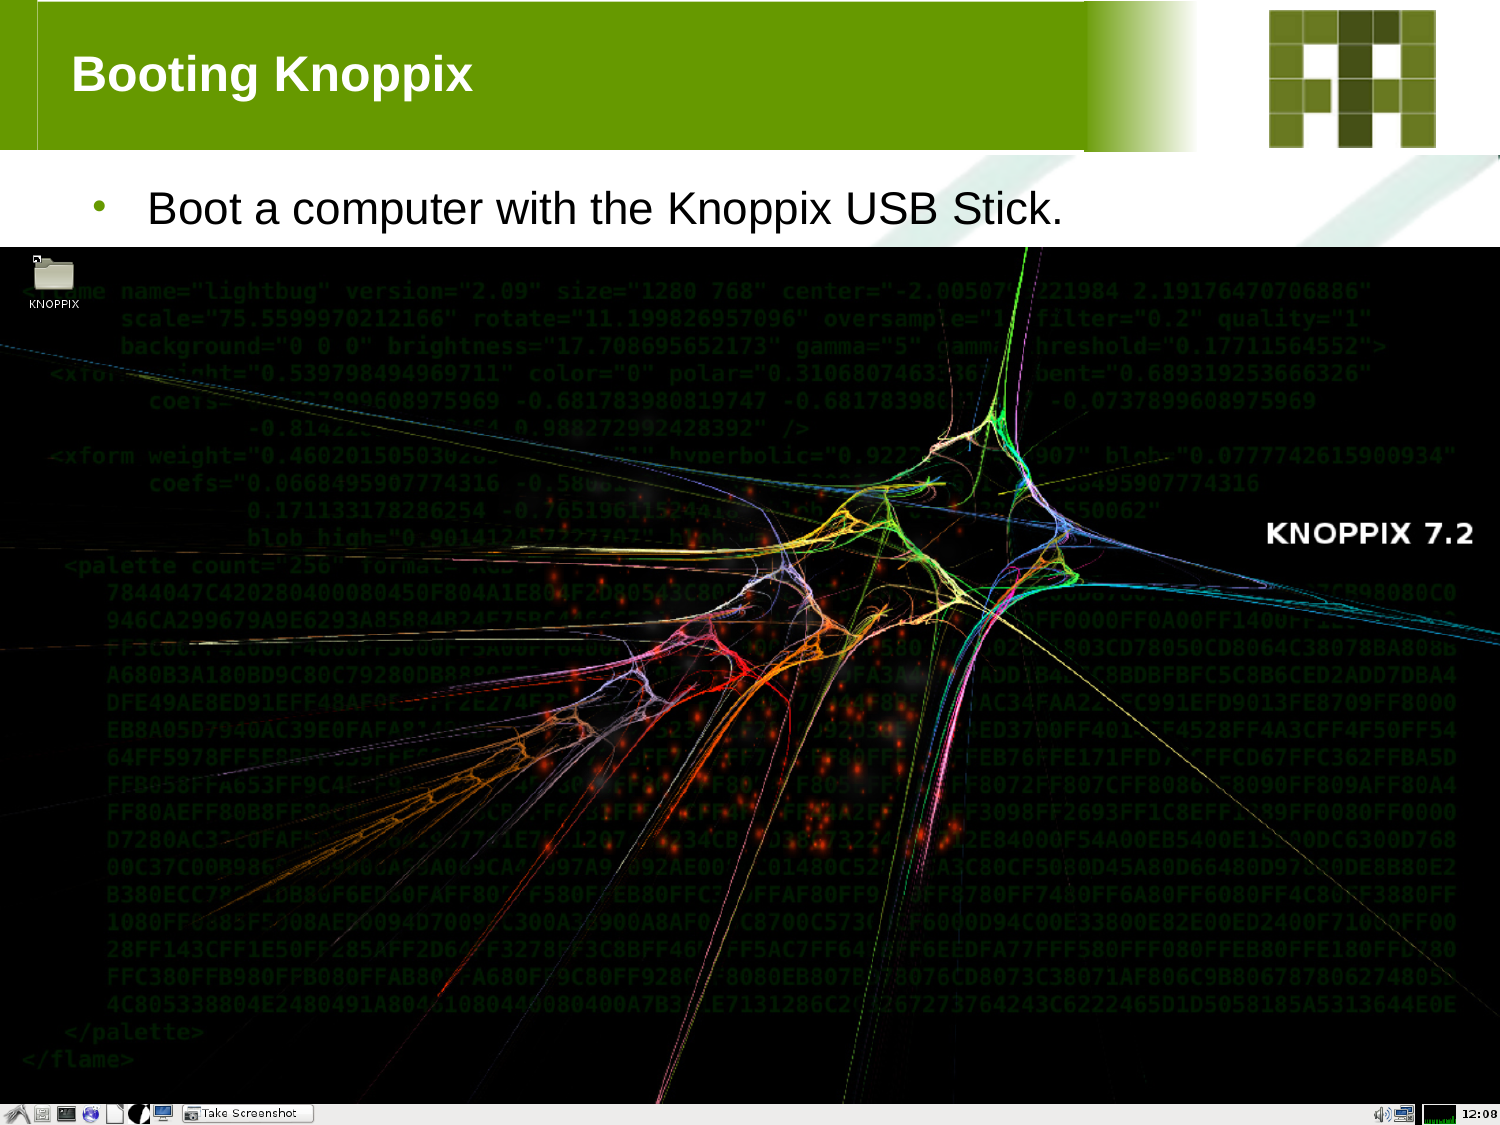

# Booting Knoppix
Boot a computer with the Knoppix USB Stick.